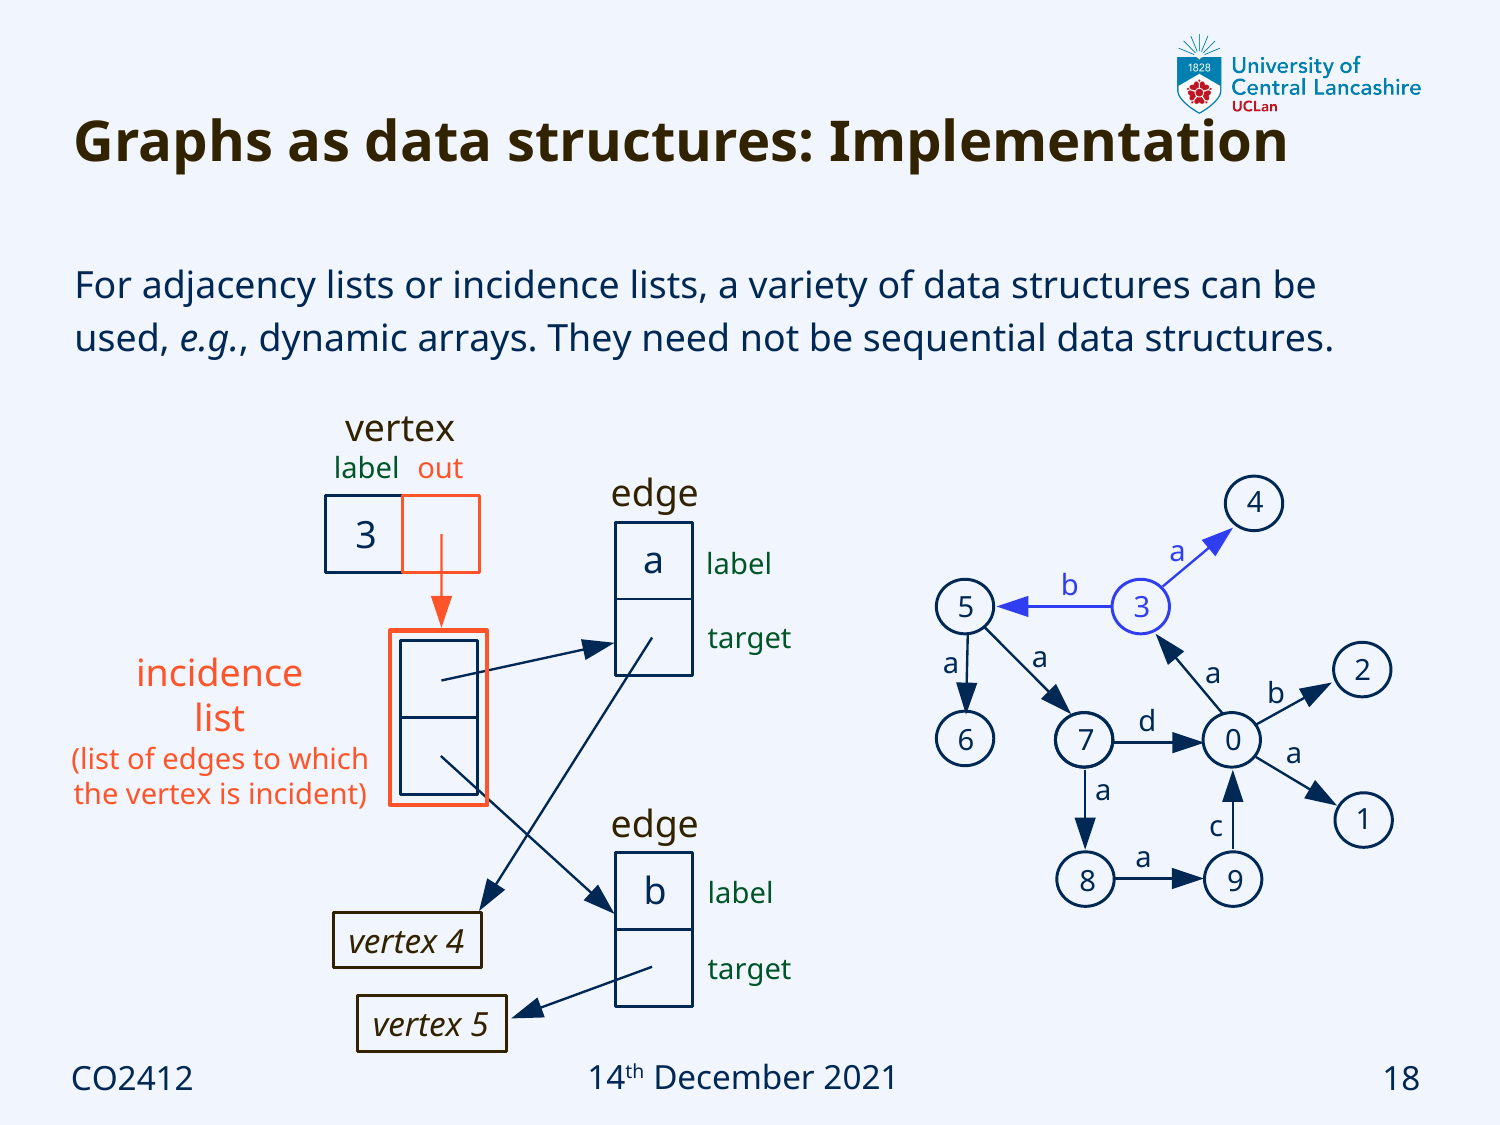

# Graphs as data structures: Implementation
For adjacency lists or incidence lists, a variety of data structures can be used, e.g., dynamic arrays. They need not be sequential data structures.
vertex
label
out
edge
4
3
a
a
label
b
5
3
target
a
a
incidence list
2
a
b
d
6
7
0
a
(list of edges to which the vertex is incident)
a
edge
1
c
a
8
9
b
label
vertex 4
target
vertex 5